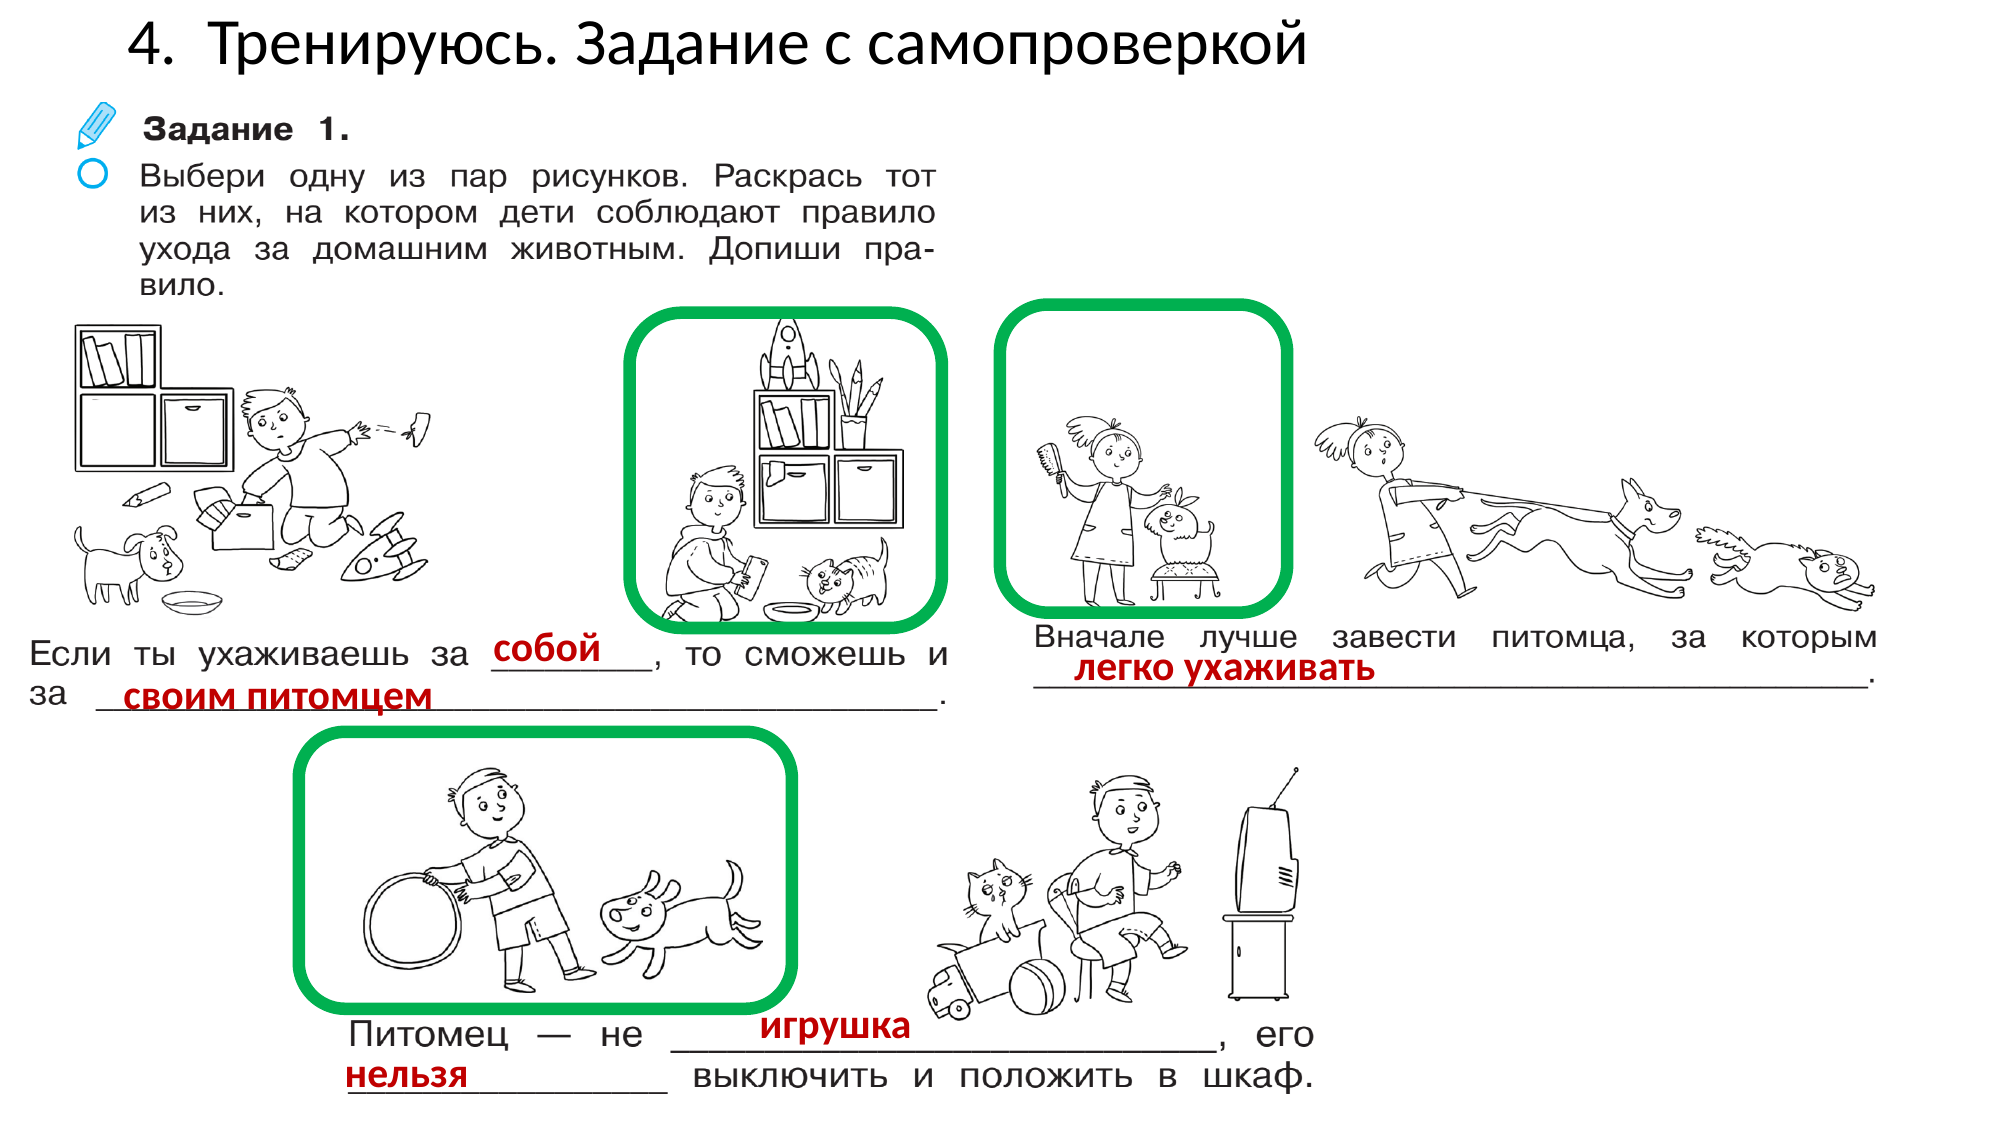

# 4. Тренируюсь. Задание с самопроверкой
собой
легко ухаживать
своим питомцем
игрушка
нельзя